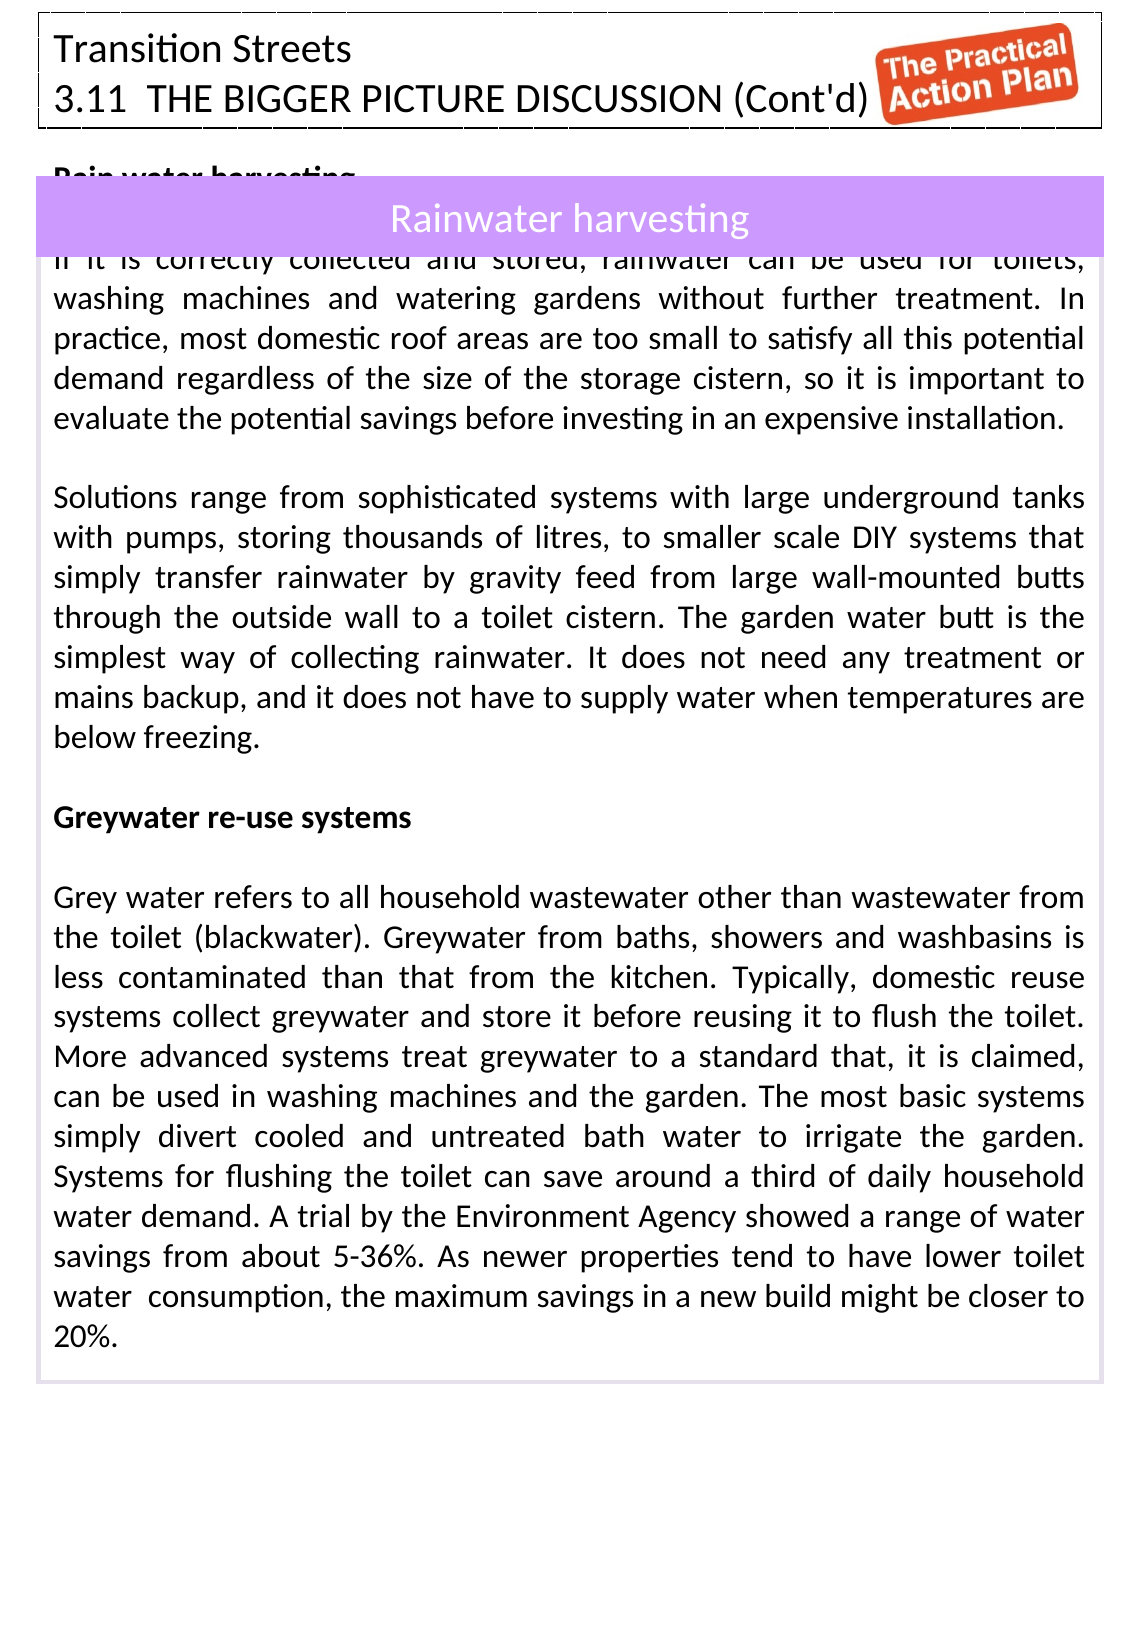

Transition Streets
3.11 THE BIGGER PICTURE DISCUSSION (Cont'd)
Rainwater harvesting
Rain water harvesting
If it is correctly collected and stored, rainwater can be used for toilets, washing machines and watering gardens without further treatment. In practice, most domestic roof areas are too small to satisfy all this potential demand regardless of the size of the storage cistern, so it is important to evaluate the potential savings before investing in an expensive installation.
Solutions range from sophisticated systems with large underground tanks with pumps, storing thousands of litres, to smaller scale DIY systems that simply transfer rainwater by gravity feed from large wall-mounted butts through the outside wall to a toilet cistern. The garden water butt is the simplest way of collecting rainwater. It does not need any treatment or mains backup, and it does not have to supply water when temperatures are below freezing.
Greywater re-use systems
Grey water refers to all household wastewater other than wastewater from the toilet (blackwater). Greywater from baths, showers and washbasins is less contaminated than that from the kitchen. Typically, domestic reuse systems collect greywater and store it before reusing it to flush the toilet. More advanced systems treat greywater to a standard that, it is claimed, can be used in washing machines and the garden. The most basic systems simply divert cooled and untreated bath water to irrigate the garden. Systems for flushing the toilet can save around a third of daily household water demand. A trial by the Environment Agency showed a range of water savings from about 5-36%. As newer properties tend to have lower toilet water consumption, the maximum savings in a new build might be closer to 20%.